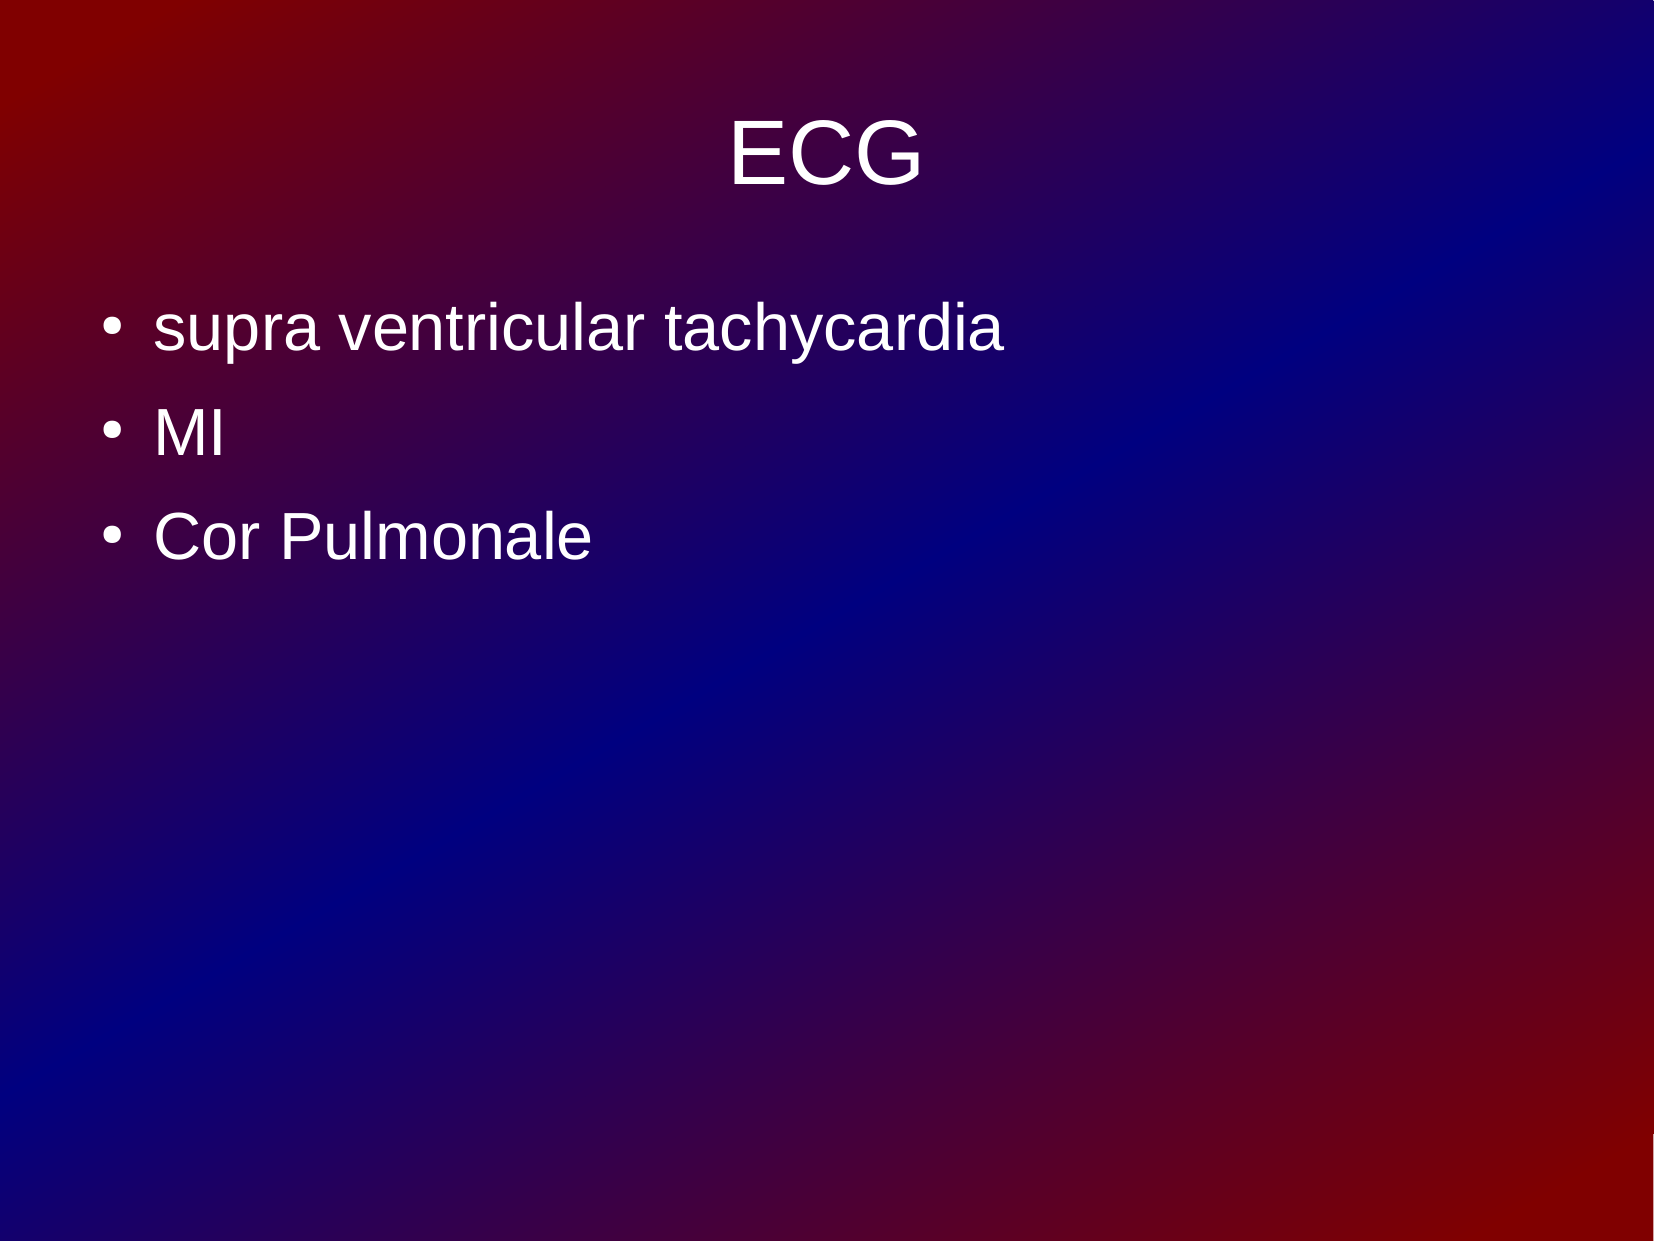

# ECG
supra ventricular tachycardia
MI
Cor Pulmonale